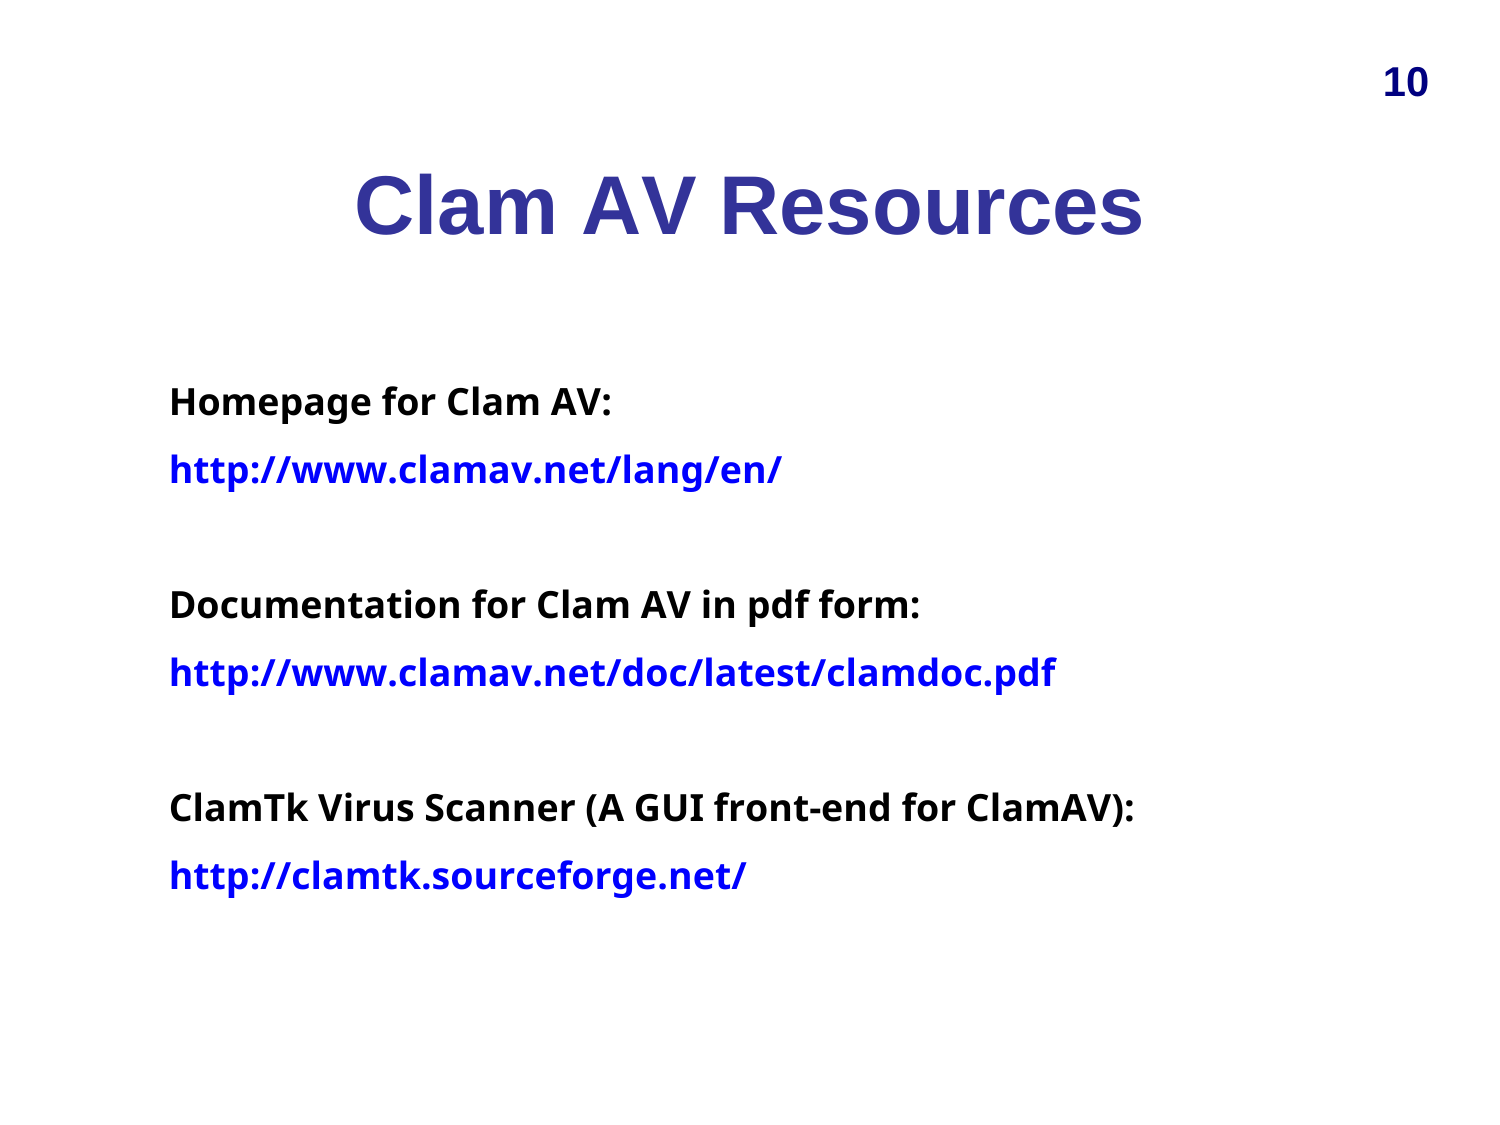

10
# Clam AV Resources
Homepage for Clam AV:
http://www.clamav.net/lang/en/
Documentation for Clam AV in pdf form:
http://www.clamav.net/doc/latest/clamdoc.pdf
ClamTk Virus Scanner (A GUI front-end for ClamAV):
http://clamtk.sourceforge.net/